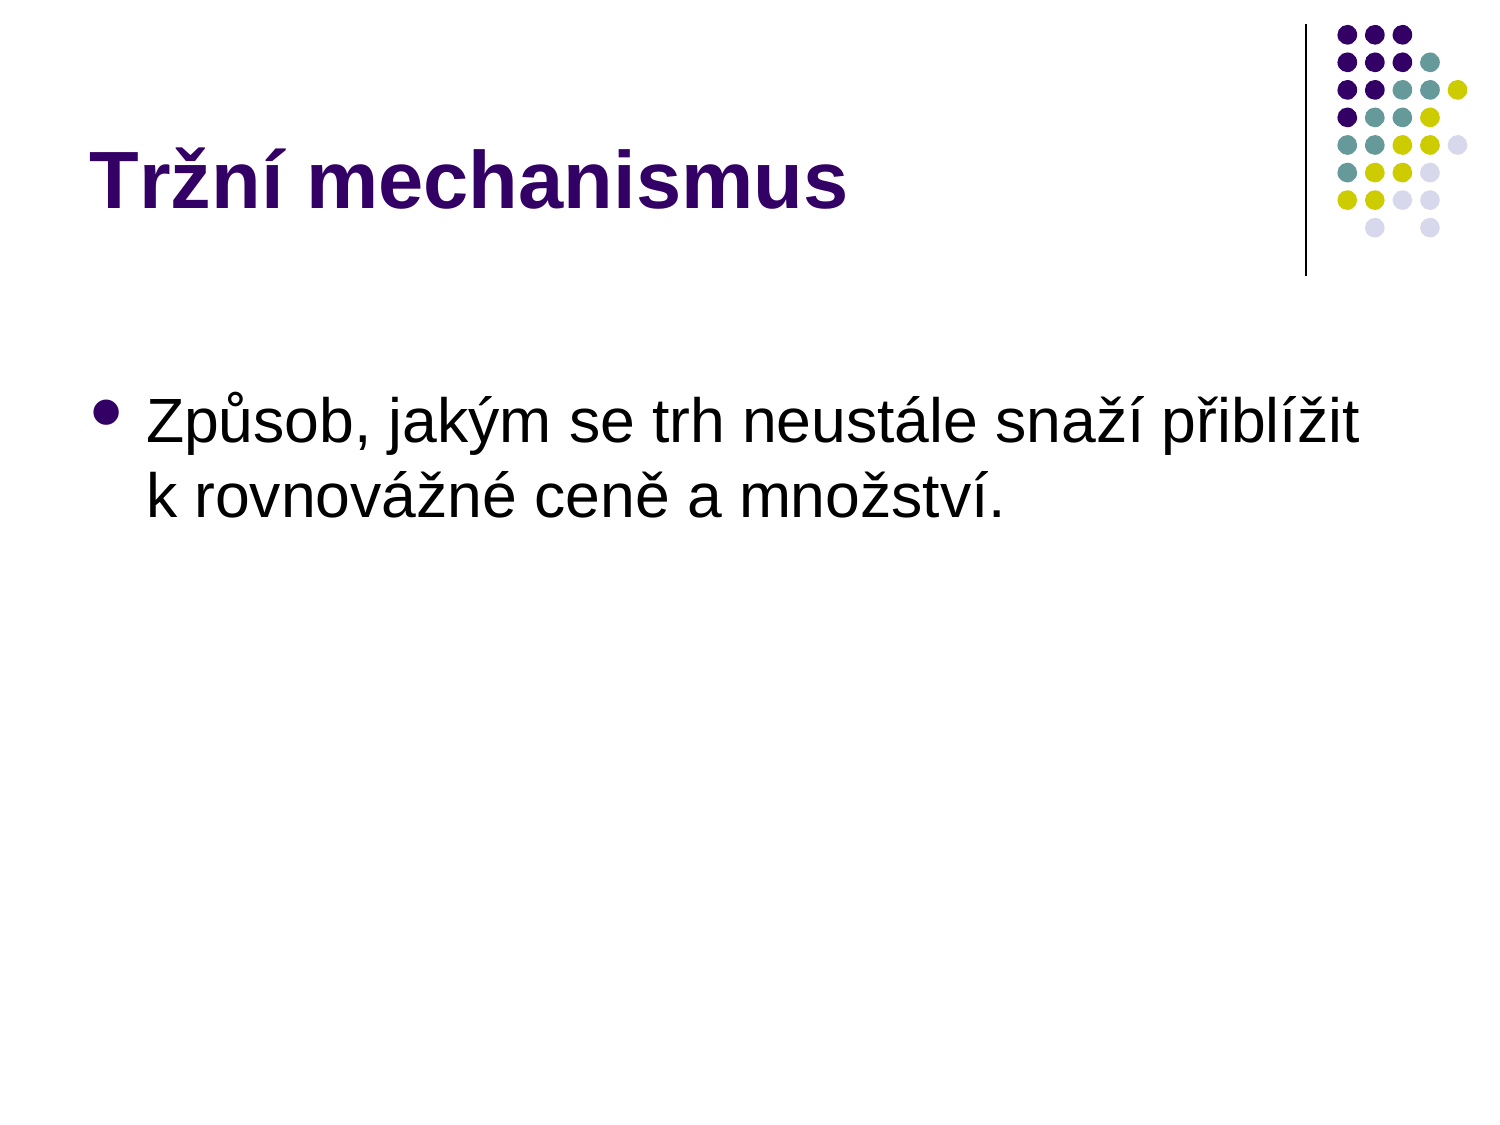

# Tržní mechanismus
Způsob, jakým se trh neustále snaží přiblížit k rovnovážné ceně a množství.